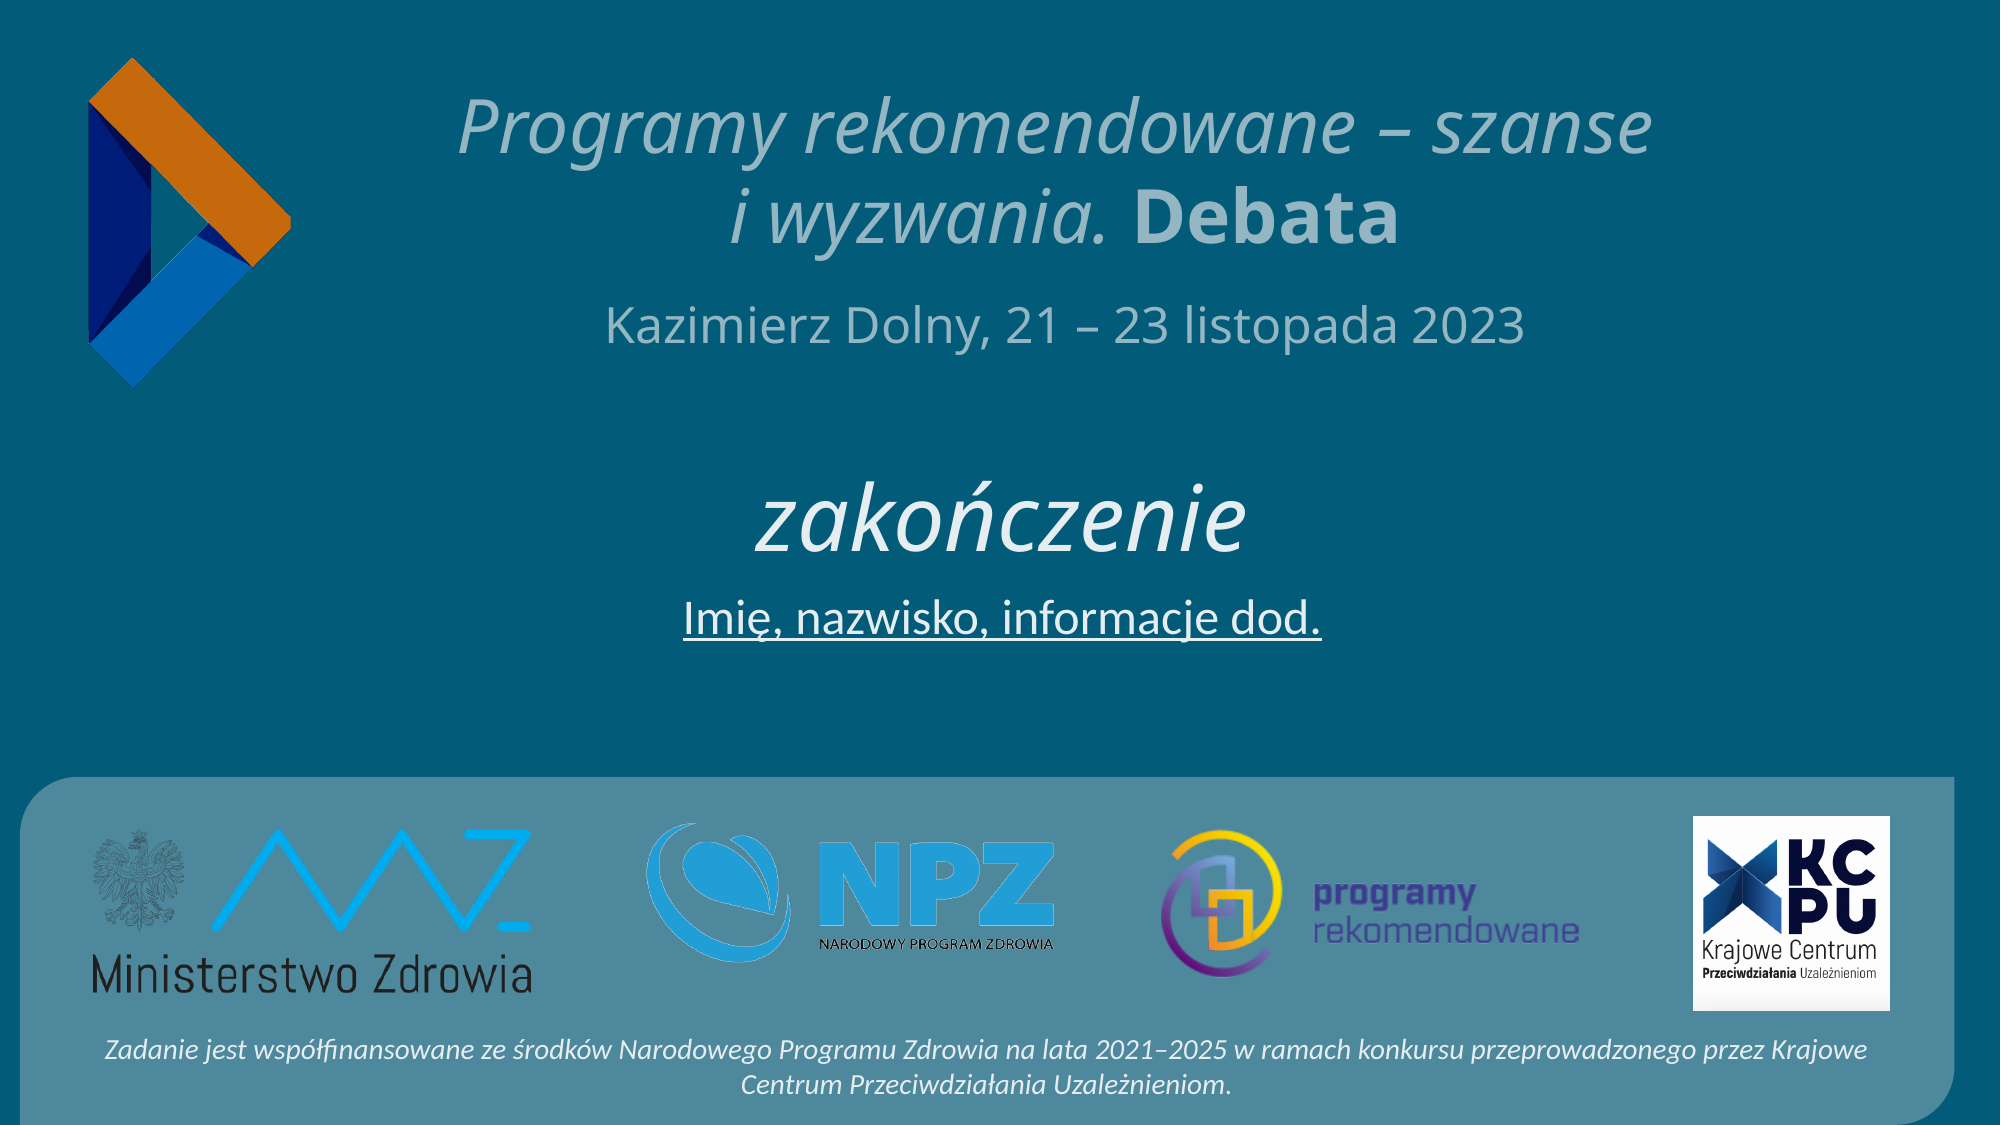

Programy rekomendowane – szanse
i wyzwania. Debata
Kazimierz Dolny, 21 – 23 listopada 2023
zakończenie
Imię, nazwisko, informacje dod.
Zadanie jest współfinansowane ze środków Narodowego Programu Zdrowia na lata 2021–2025 w ramach konkursu przeprowadzonego przez Krajowe Centrum Przeciwdziałania Uzależnieniom.​
Zadanie jest współfinansowane ze środków Narodowego Programu Zdrowia na lata 2021–2025 w ramach konkursu przeprowadzonego przez Krajowe Centrum Przeciwdziałania Uzależnieniom.